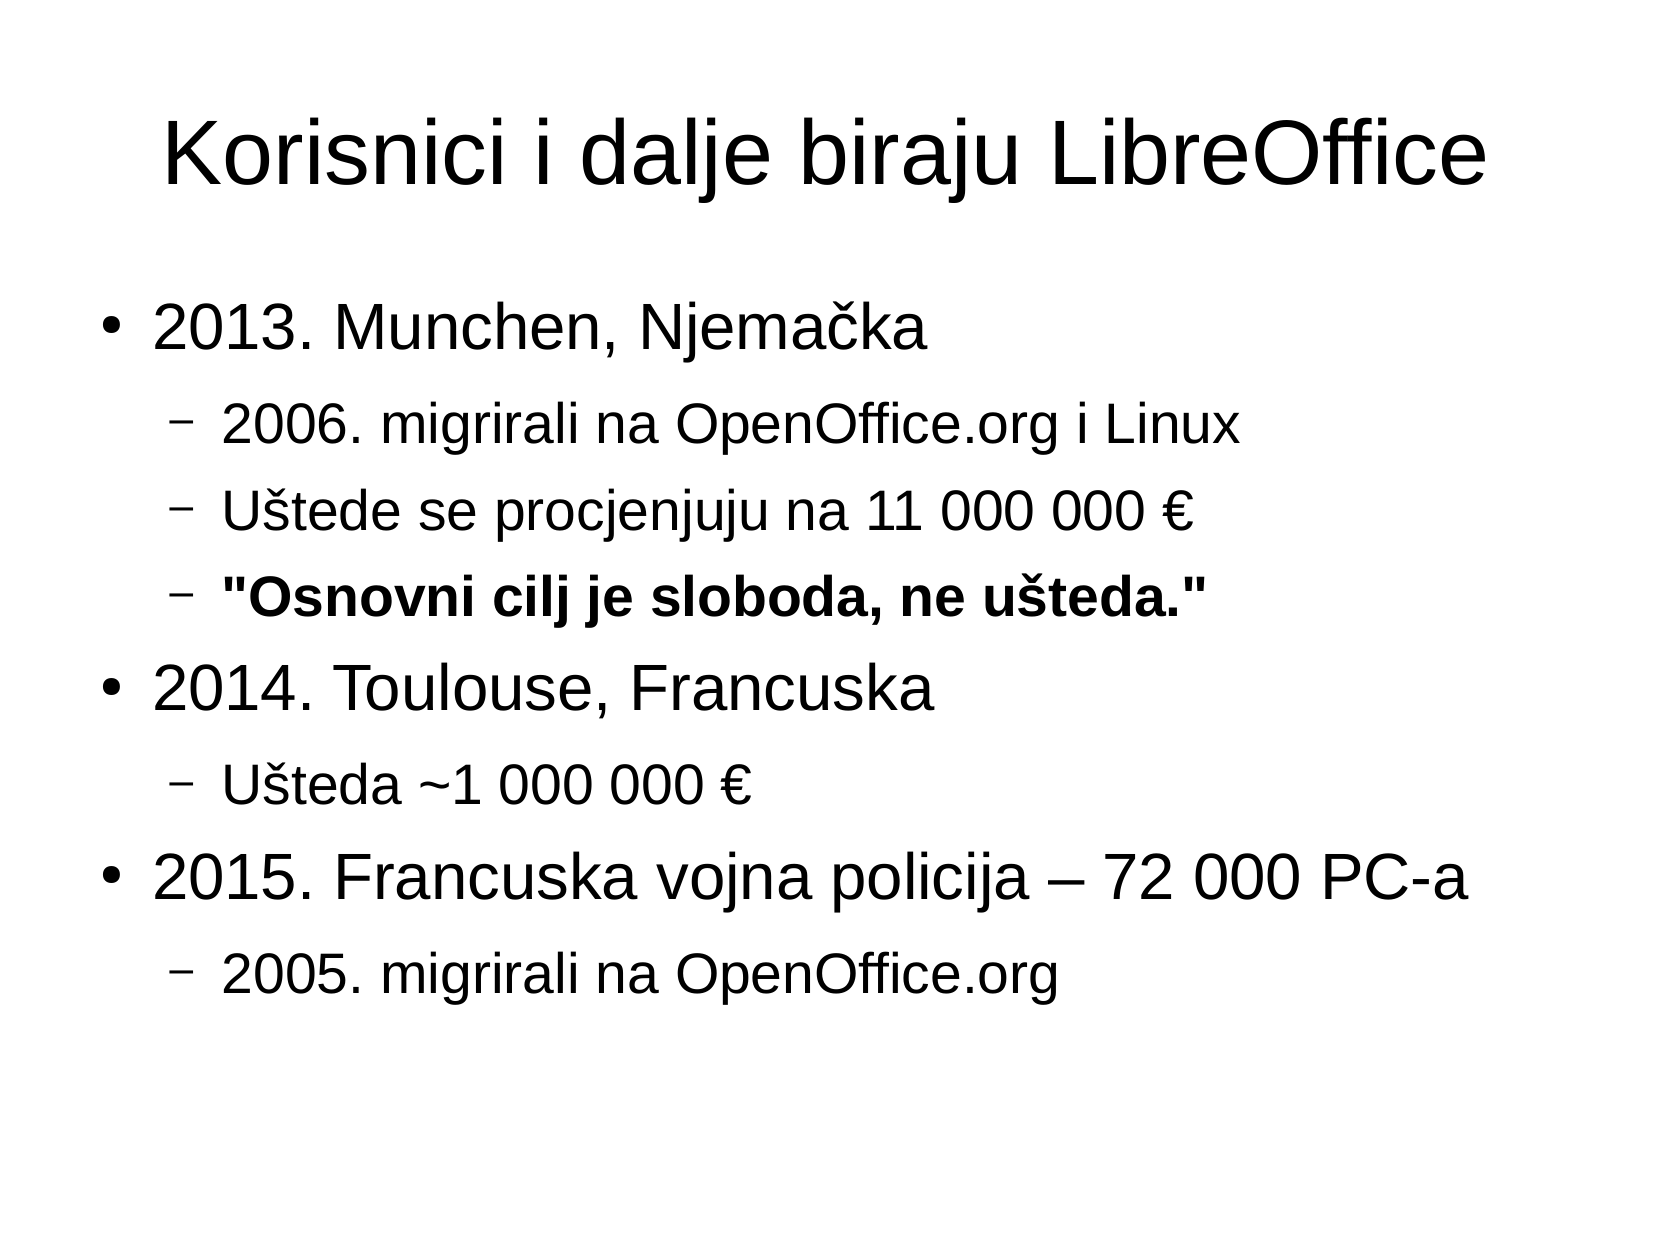

# Korisnici i dalje biraju LibreOffice
2013. Munchen, Njemačka
2006. migrirali na OpenOffice.org i Linux
Uštede se procjenjuju na 11 000 000 €
"Osnovni cilj je sloboda, ne ušteda."
2014. Toulouse, Francuska
Ušteda ~1 000 000 €
2015. Francuska vojna policija – 72 000 PC-a
2005. migrirali na OpenOffice.org